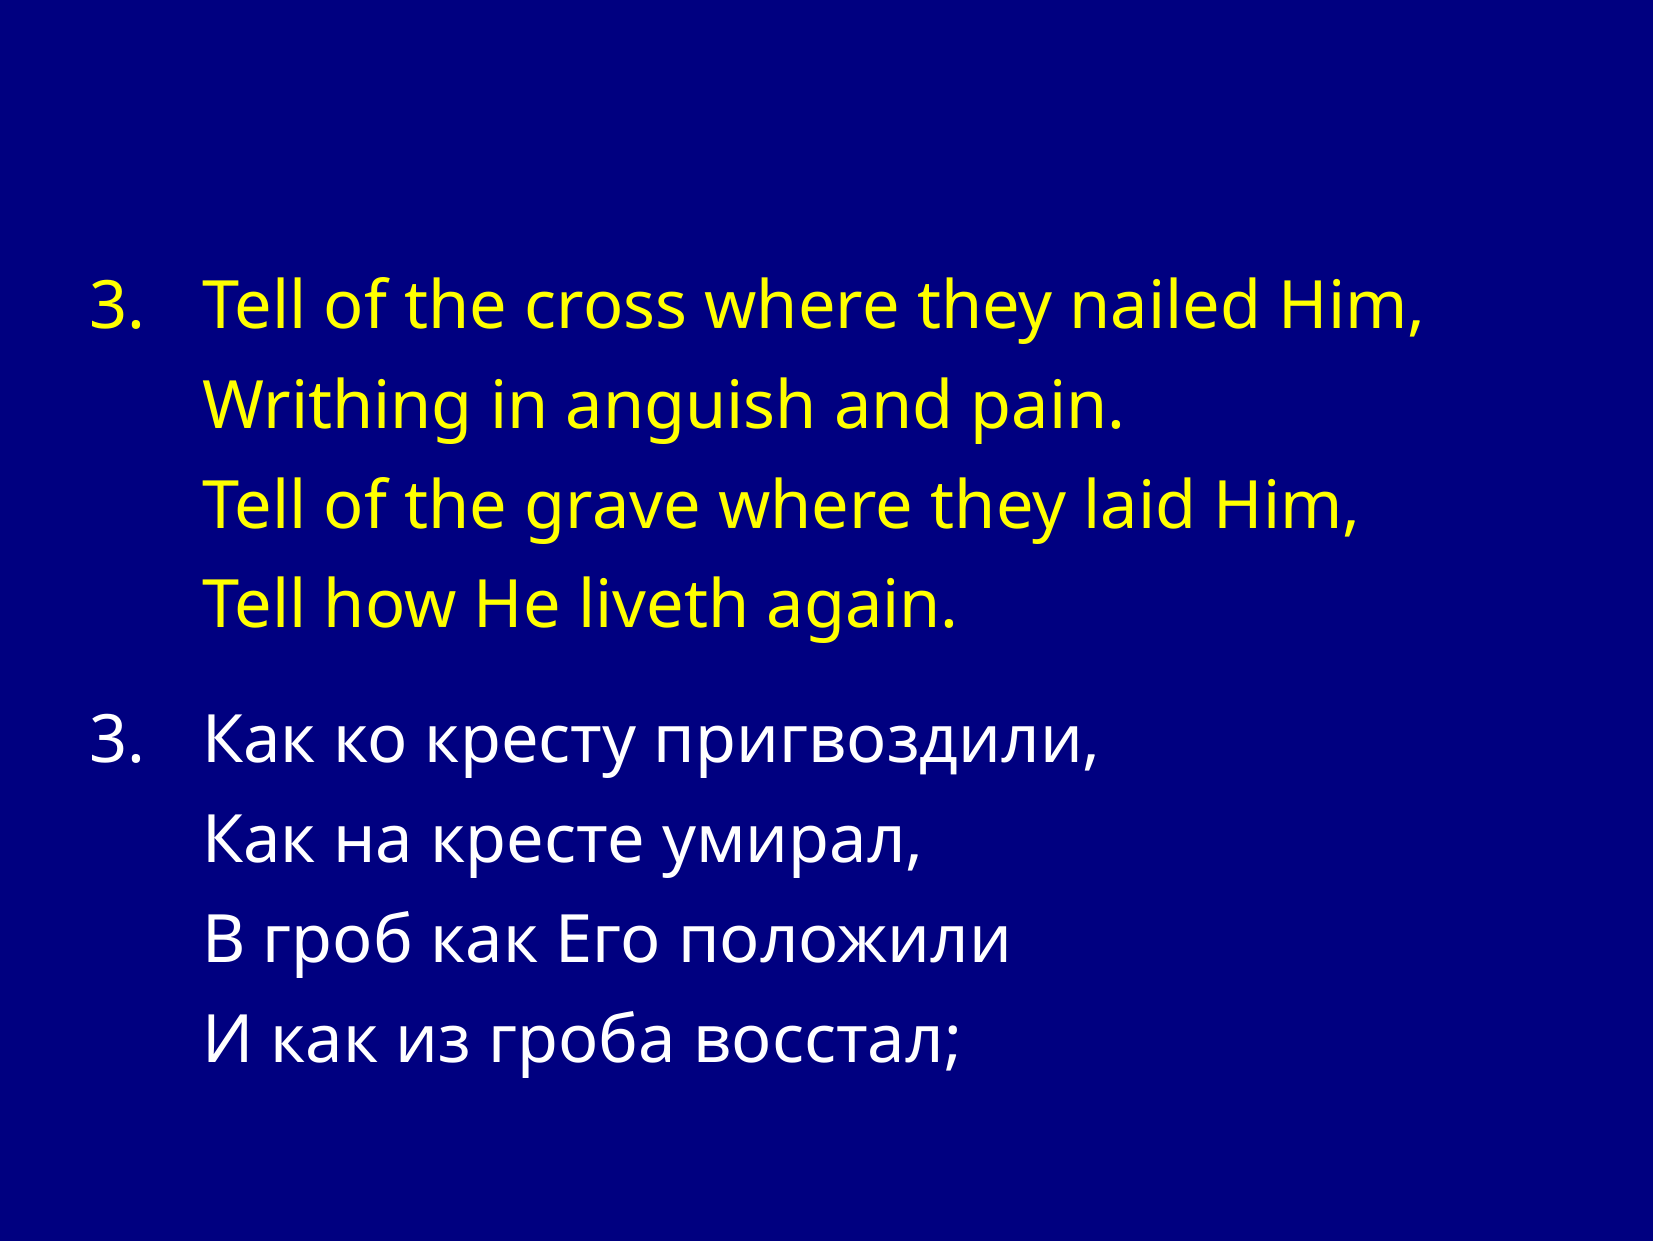

3.	Tell of the cross where they nailed Him,
	Writhing in anguish and pain.
	Tell of the grave where they laid Him,
	Tell how He liveth again.
3.	Как ко кресту пригвоздили,
	Как на кресте умирал,
	В гроб как Его положили
	И как из гроба восстал;